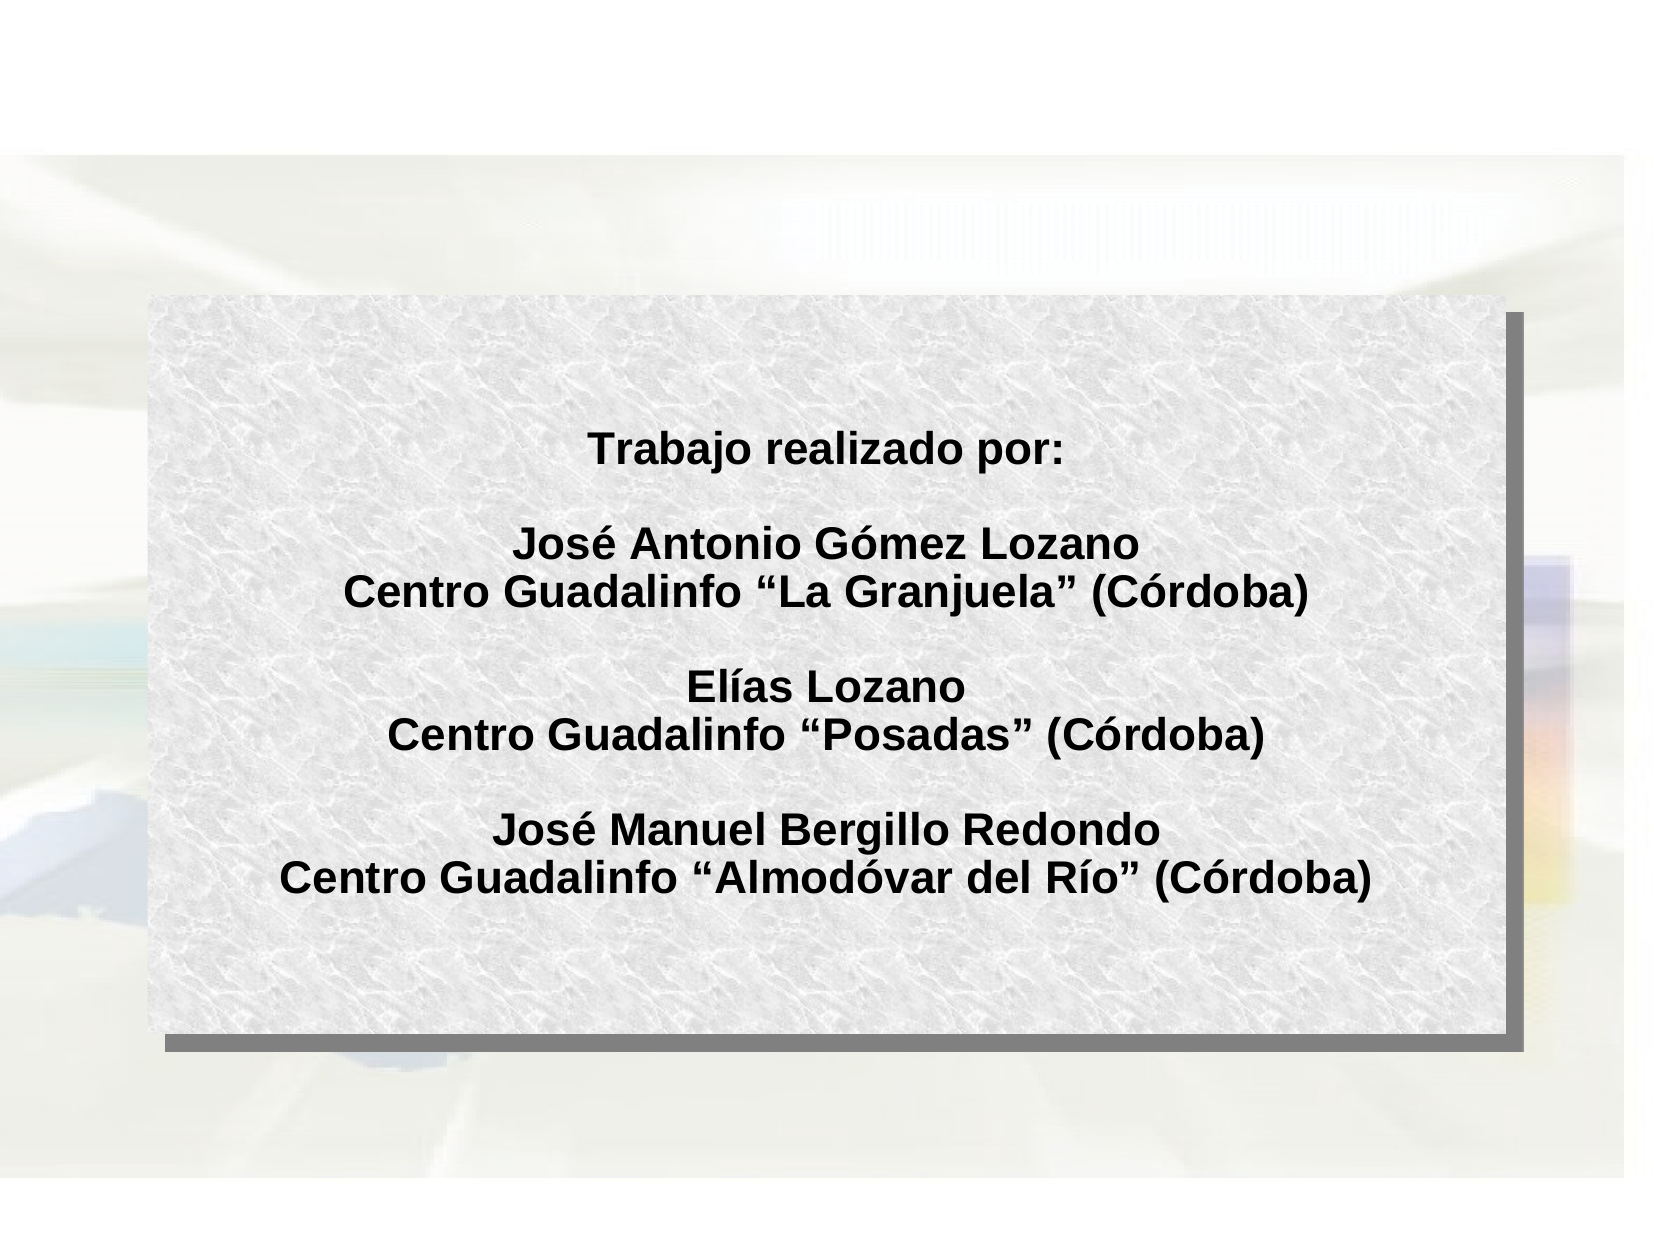

Trabajo realizado por:
José Antonio Gómez Lozano
Centro Guadalinfo “La Granjuela” (Córdoba)
Elías Lozano
Centro Guadalinfo “Posadas” (Córdoba)
José Manuel Bergillo Redondo
Centro Guadalinfo “Almodóvar del Río” (Córdoba)